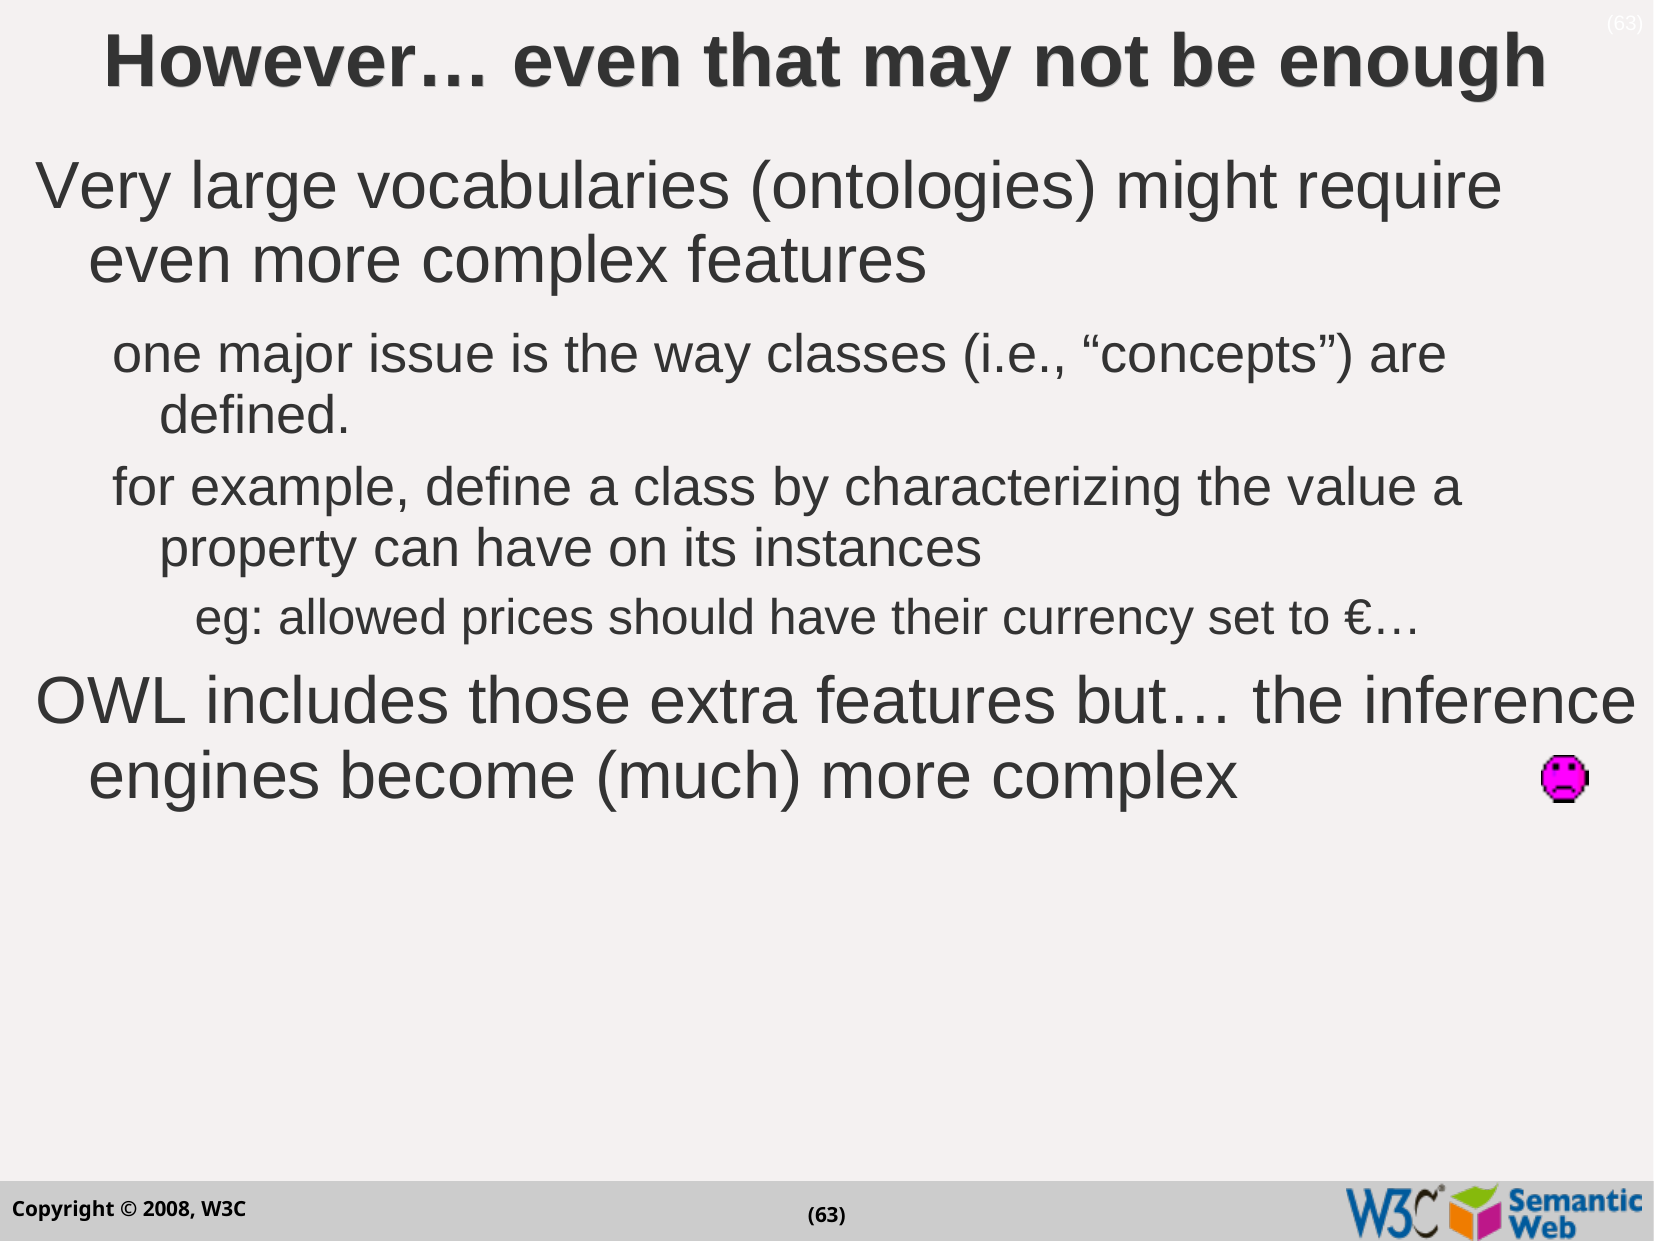

# However… even that may not be enough
Very large vocabularies (ontologies) might require even more complex features
one major issue is the way classes (i.e., “concepts”) are defined.
for example, define a class by characterizing the value a property can have on its instances
eg: allowed prices should have their currency set to €…
OWL includes those extra features but… the inference engines become (much) more complex